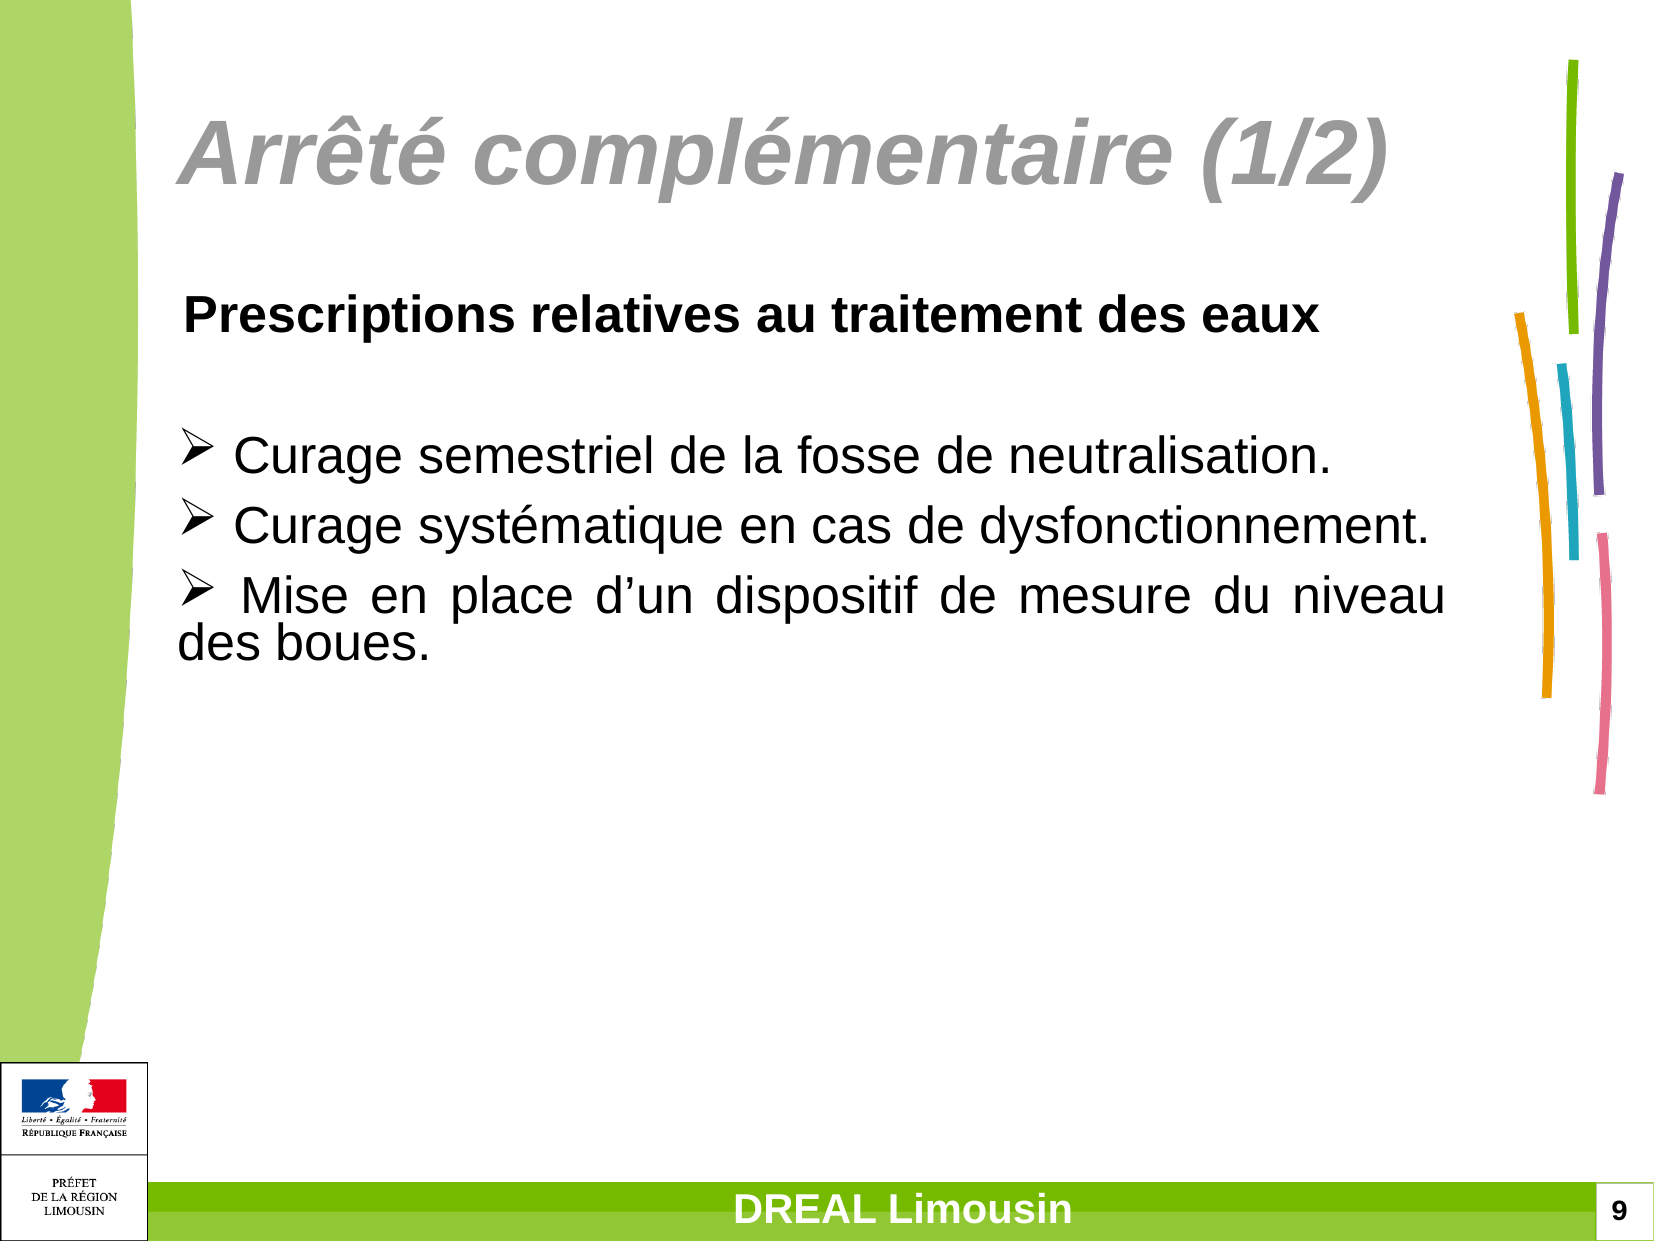

# Arrêté complémentaire (1/2)
Prescriptions relatives au traitement des eaux
 Curage semestriel de la fosse de neutralisation.
 Curage systématique en cas de dysfonctionnement.
 Mise en place d’un dispositif de mesure du niveau des boues.
9
Assemblée générale DREAL lundi 25 mai 2009